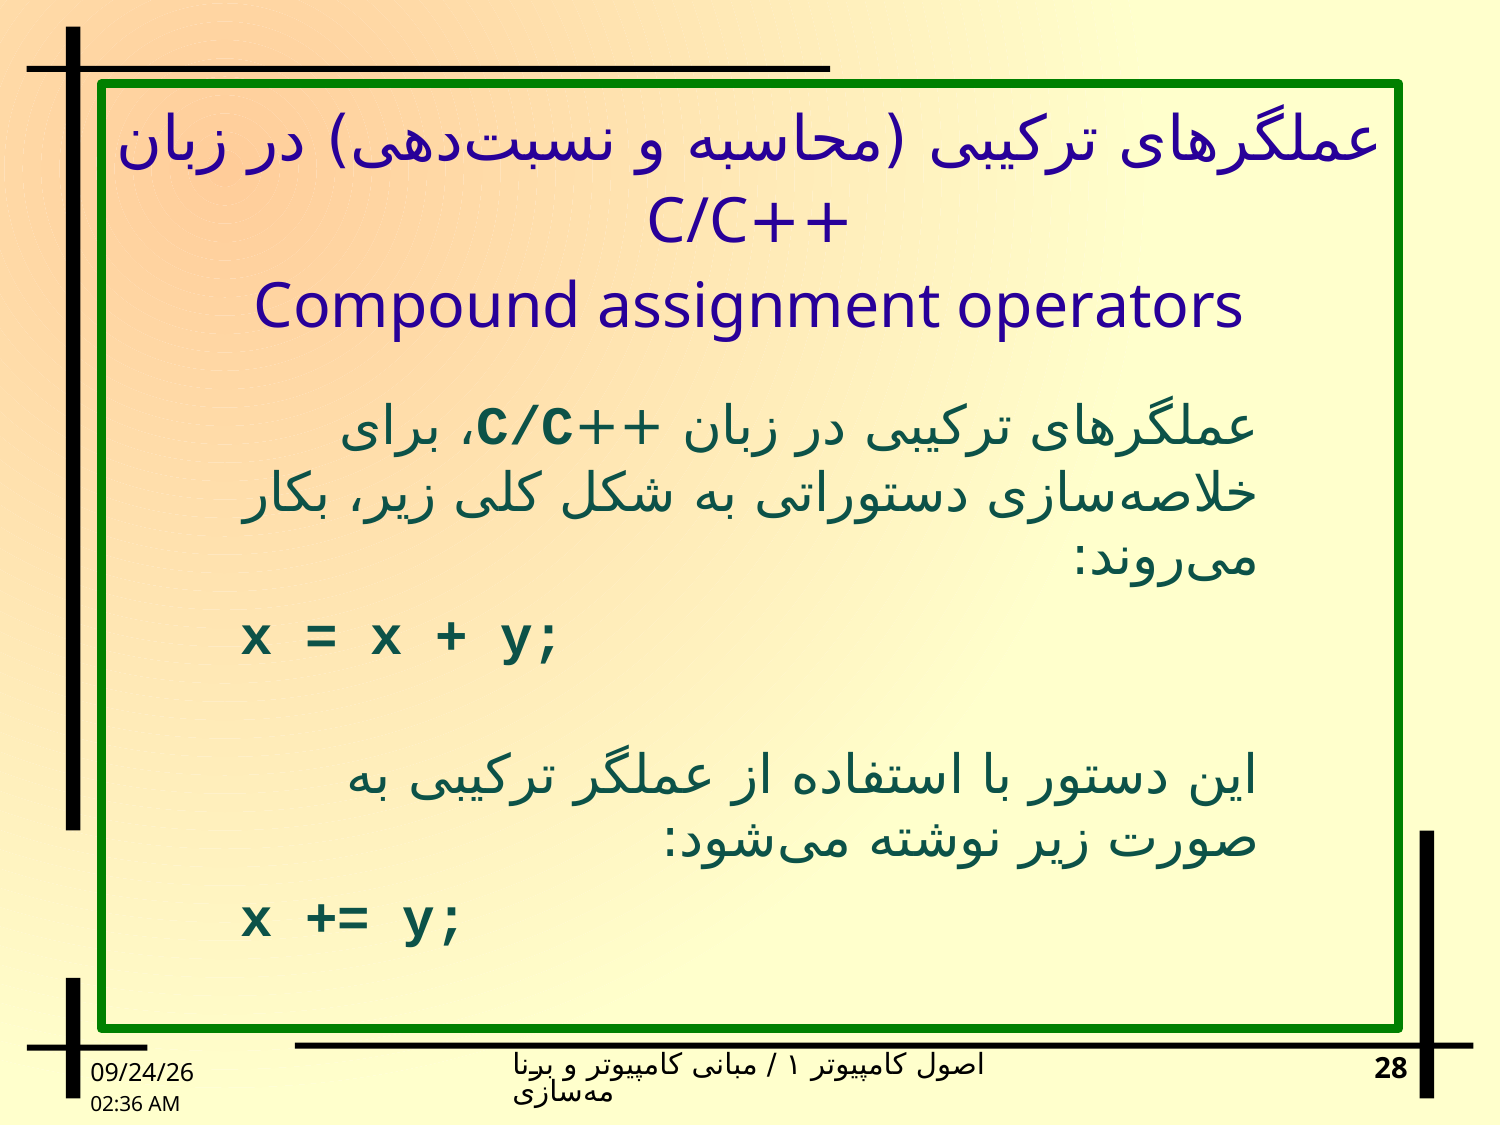

# عملگرهای ترکیبی (محاسبه و نسبت‌دهی) در زبان ++C/C Compound assignment operators
عملگرهای ترکیبی در زبان ++C/C، برای خلاصه‌سازی دستوراتی به شکل کلی زیر، بکار می‌روند:
x = x + y;
این دستور با استفاده از عملگر ترکیبی به صورت زیر نوشته می‌شود:
x += y;
اصول کامپیوتر ۱ / مبانی کامپیوتر و برنامه‌سازی
28